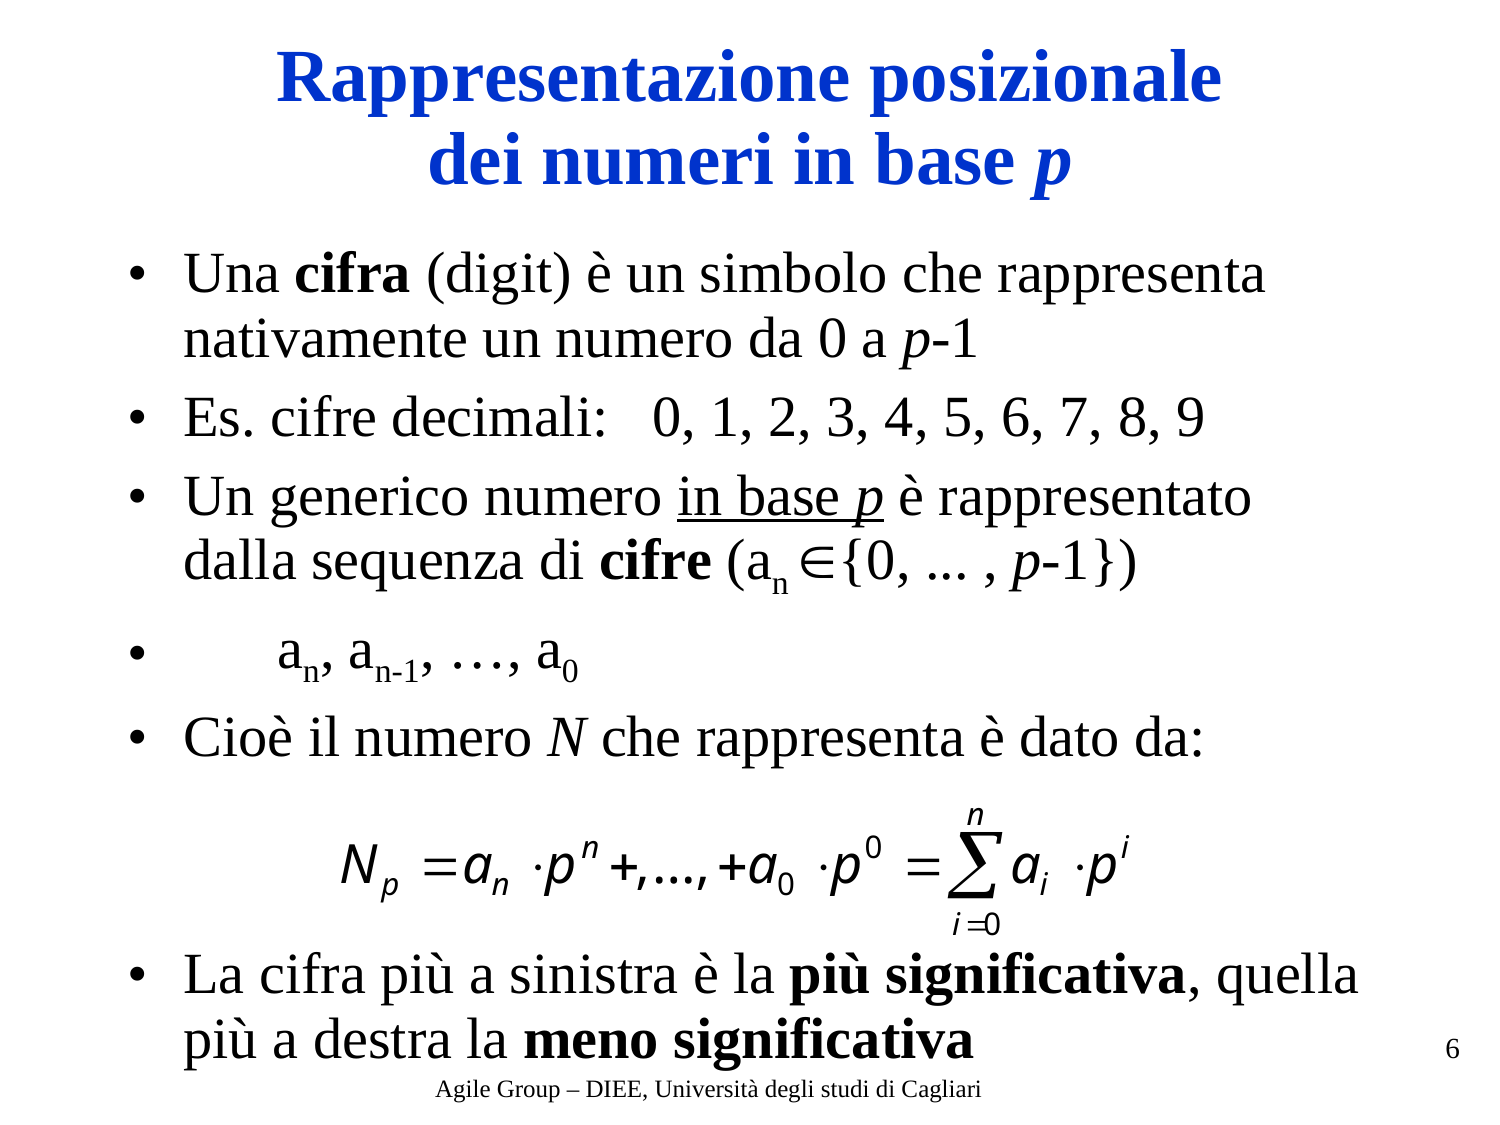

# Rappresentazione posizionale dei numeri in base p
Una cifra (digit) è un simbolo che rappresenta nativamente un numero da 0 a p-1
Es. cifre decimali: 0, 1, 2, 3, 4, 5, 6, 7, 8, 9
Un generico numero in base p è rappresentato dalla sequenza di cifre (an {0, ... , p-1})
	an, an-1, …, a0
Cioè il numero N che rappresenta è dato da:
La cifra più a sinistra è la più significativa, quella più a destra la meno significativa
6